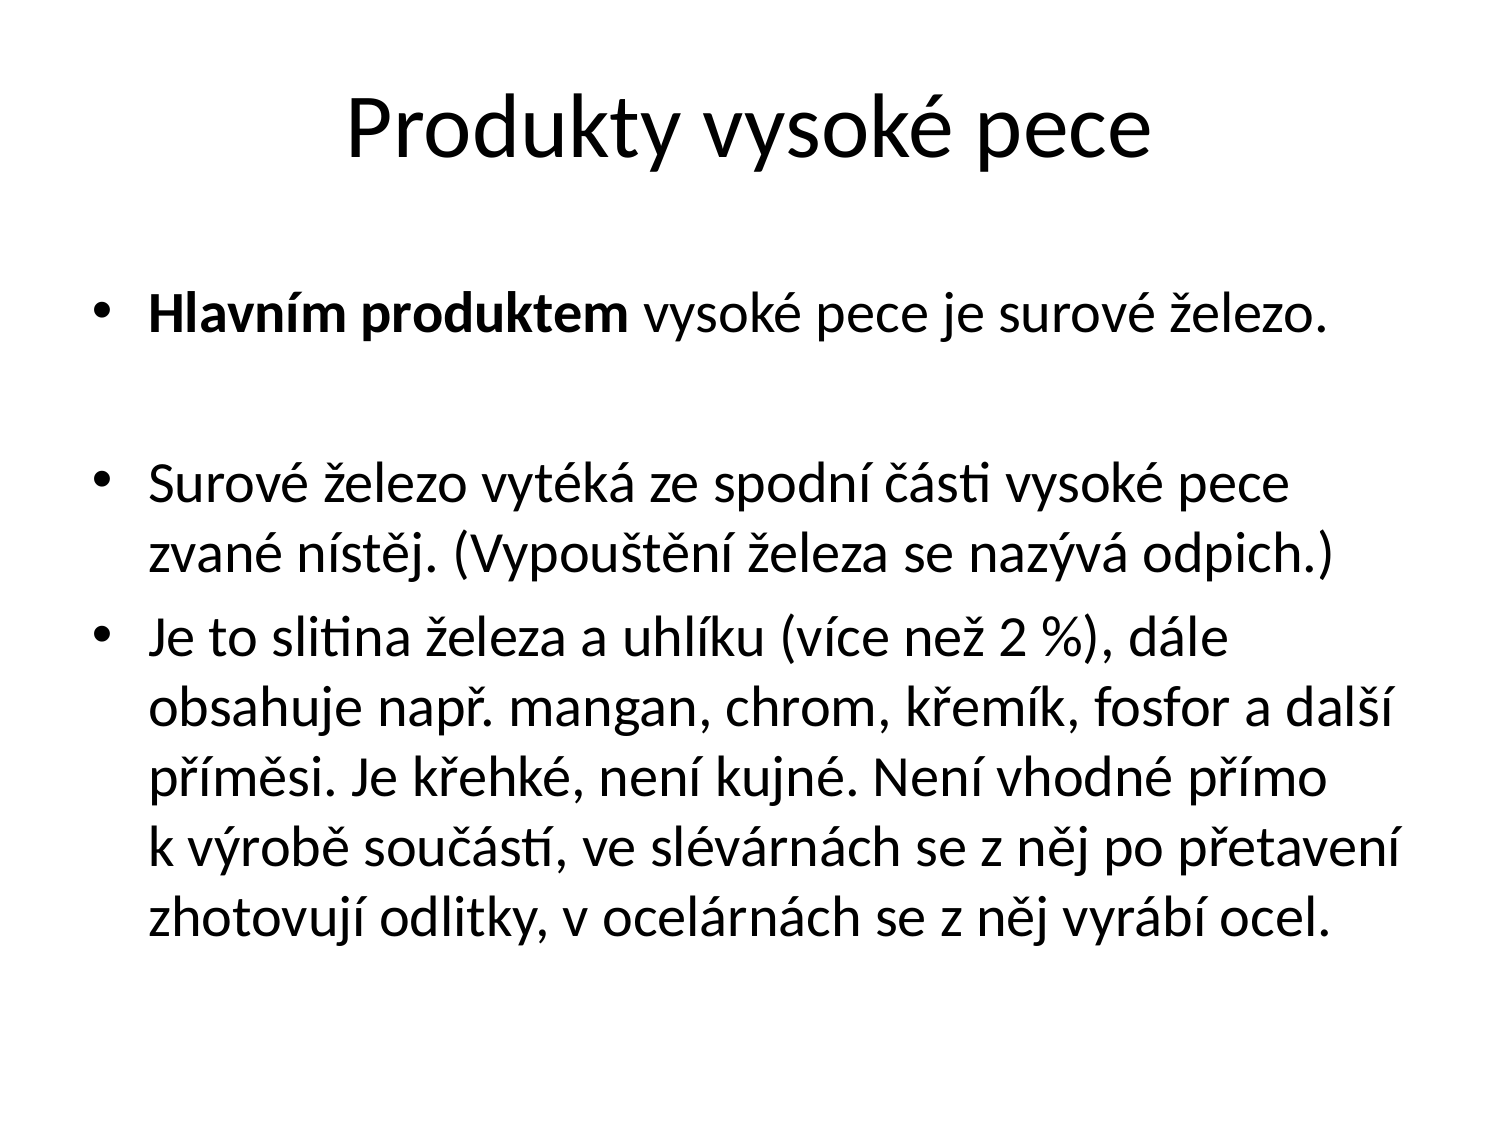

# Produkty vysoké pece
Hlavním produktem vysoké pece je surové železo.
Surové železo vytéká ze spodní části vysoké pece zvané nístěj. (Vypouštění železa se nazývá odpich.)
Je to slitina železa a uhlíku (více než 2 %), dále obsahuje např. mangan, chrom, křemík, fosfor a další příměsi. Je křehké, není kujné. Není vhodné přímo
k výrobě součástí, ve slévárnách se z něj po přetavení zhotovují odlitky, v ocelárnách se z něj vyrábí ocel.